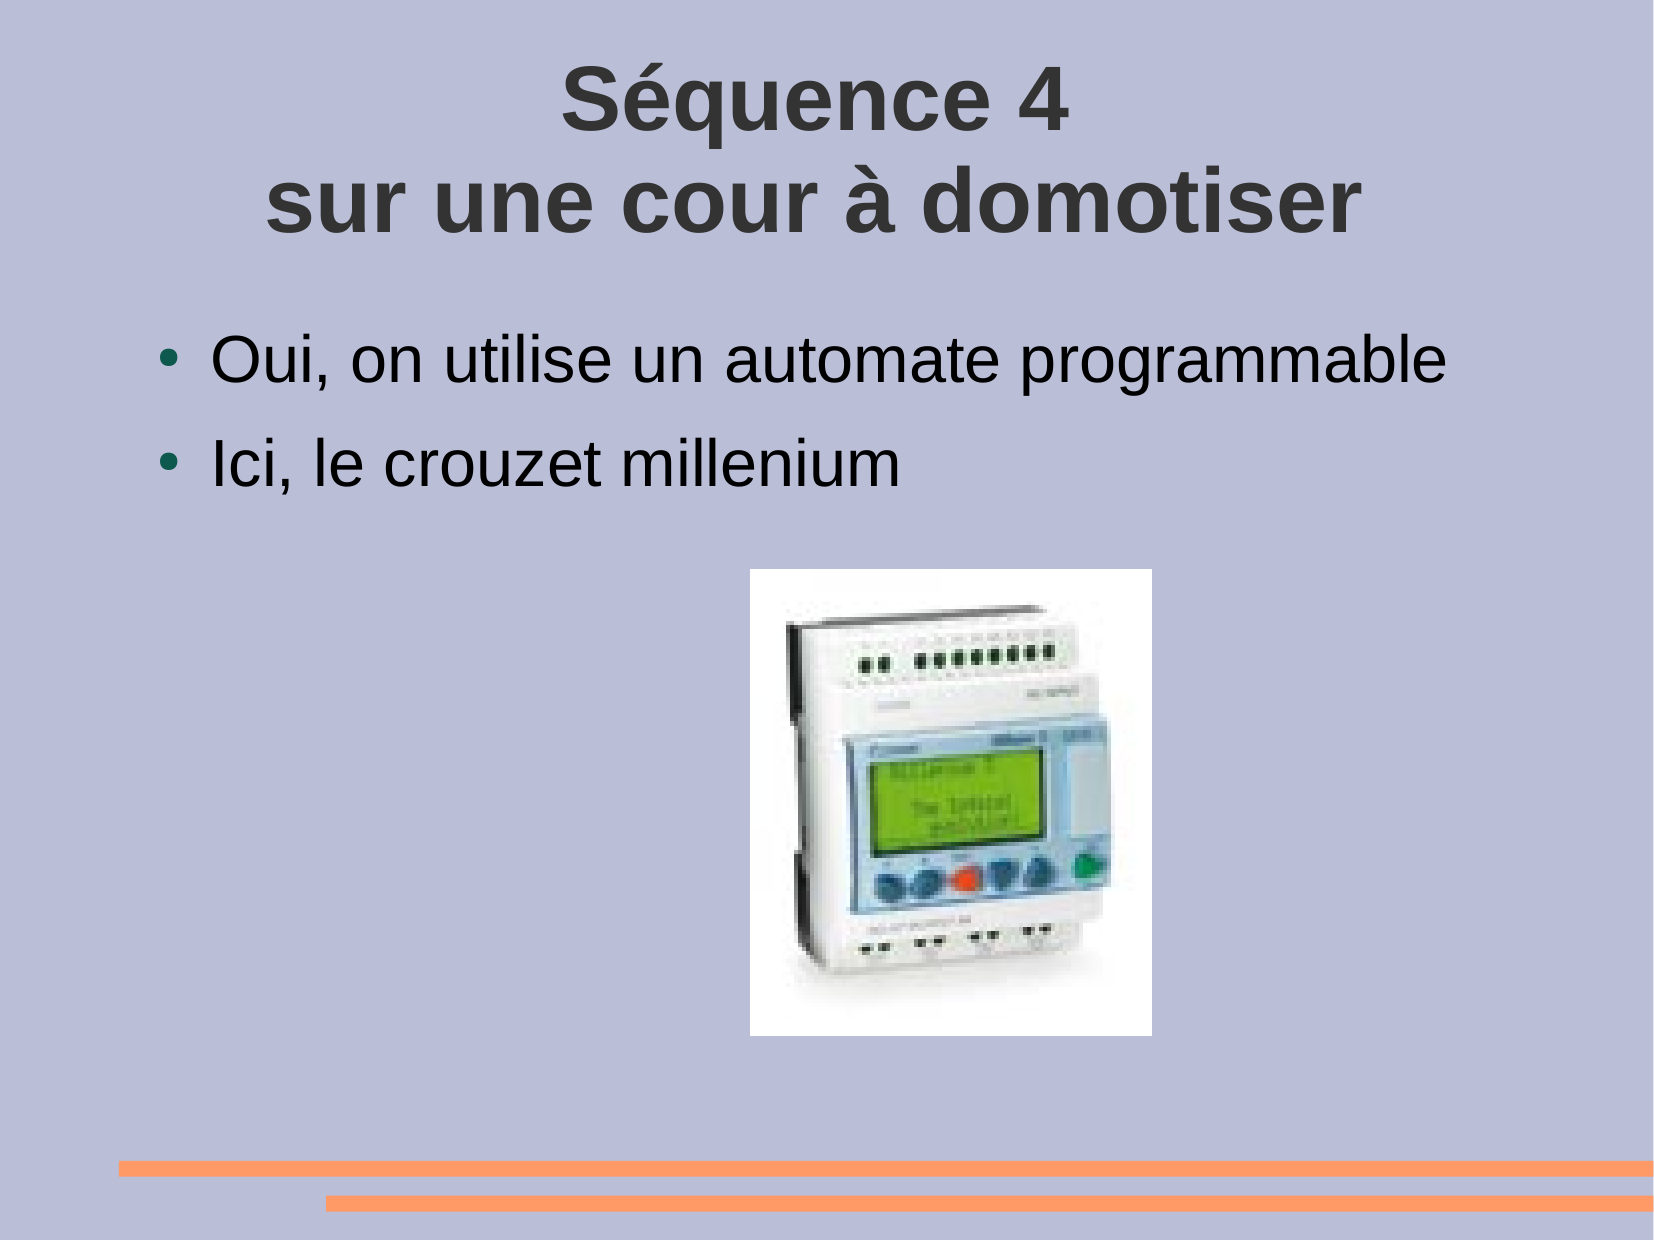

# Séquence 4 sur une cour à domotiser
Oui, on utilise un automate programmable
Ici, le crouzet millenium